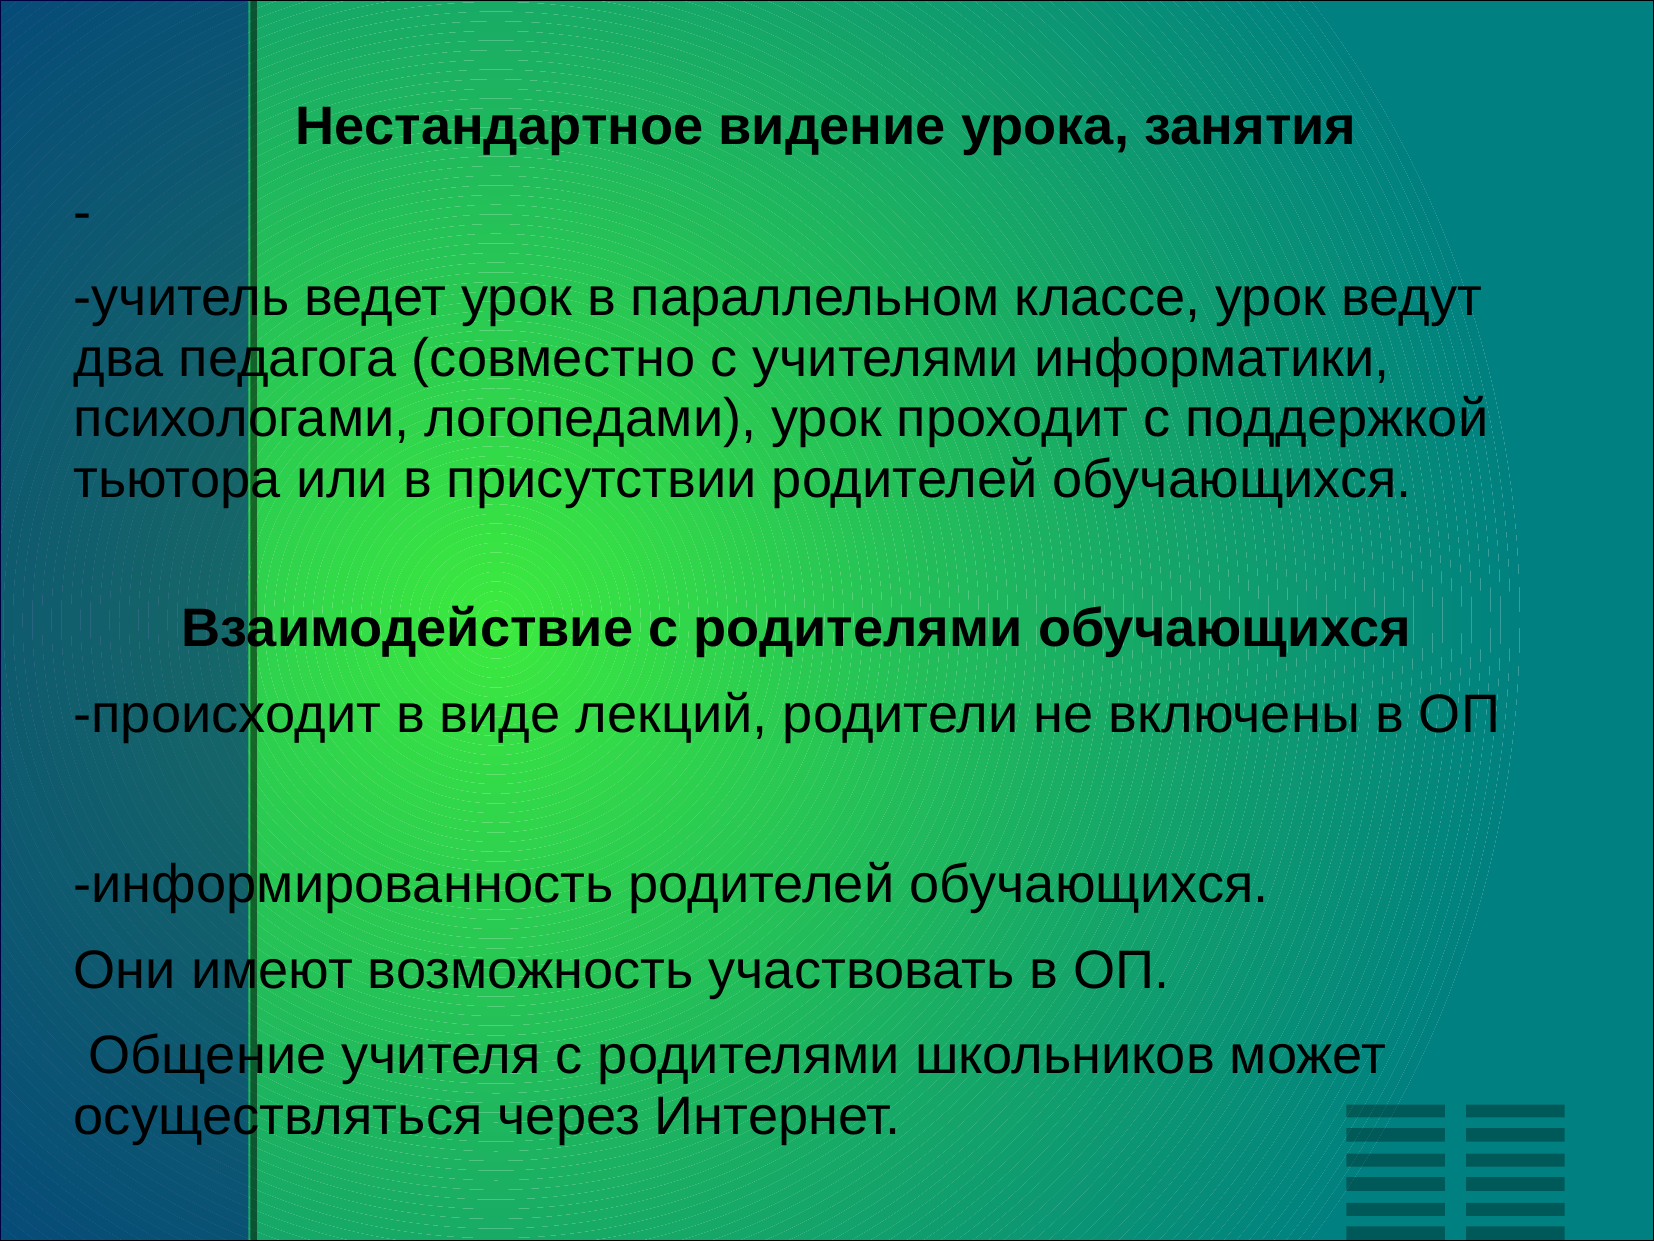

Нестандартное видение урока, занятия
-
-учитель ведет урок в параллельном классе, урок ведут два педагога (совместно с учителями информатики, психологами, логопедами), урок проходит с поддержкой тьютора или в присутствии родителей обучающихся.
Взаимодействие с родителями обучающихся
-происходит в виде лекций, родители не включены в ОП
-информированность родителей обучающихся.
Они имеют возможность участвовать в ОП.
 Общение учителя с родителями школьников может осуществляться через Интернет.